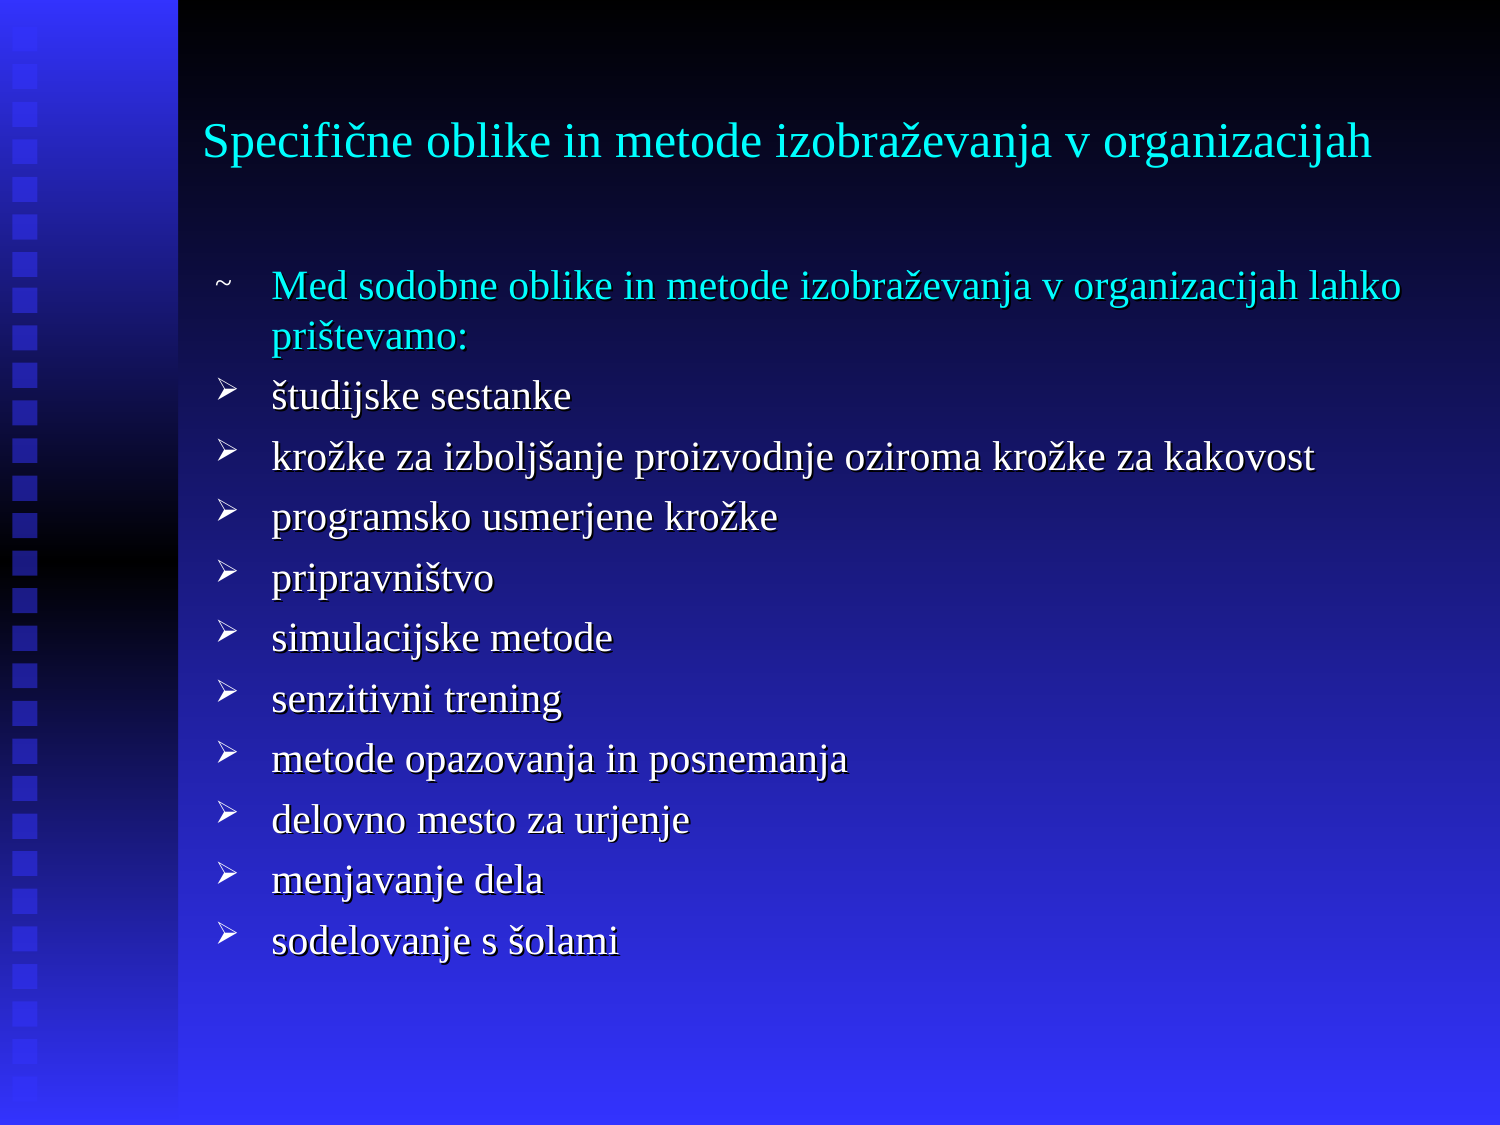

# Specifične oblike in metode izobraževanja v organizacijah
Med sodobne oblike in metode izobraževanja v organizacijah lahko prištevamo:
študijske sestanke
krožke za izboljšanje proizvodnje oziroma krožke za kakovost
programsko usmerjene krožke
pripravništvo
simulacijske metode
senzitivni trening
metode opazovanja in posnemanja
delovno mesto za urjenje
menjavanje dela
sodelovanje s šolami